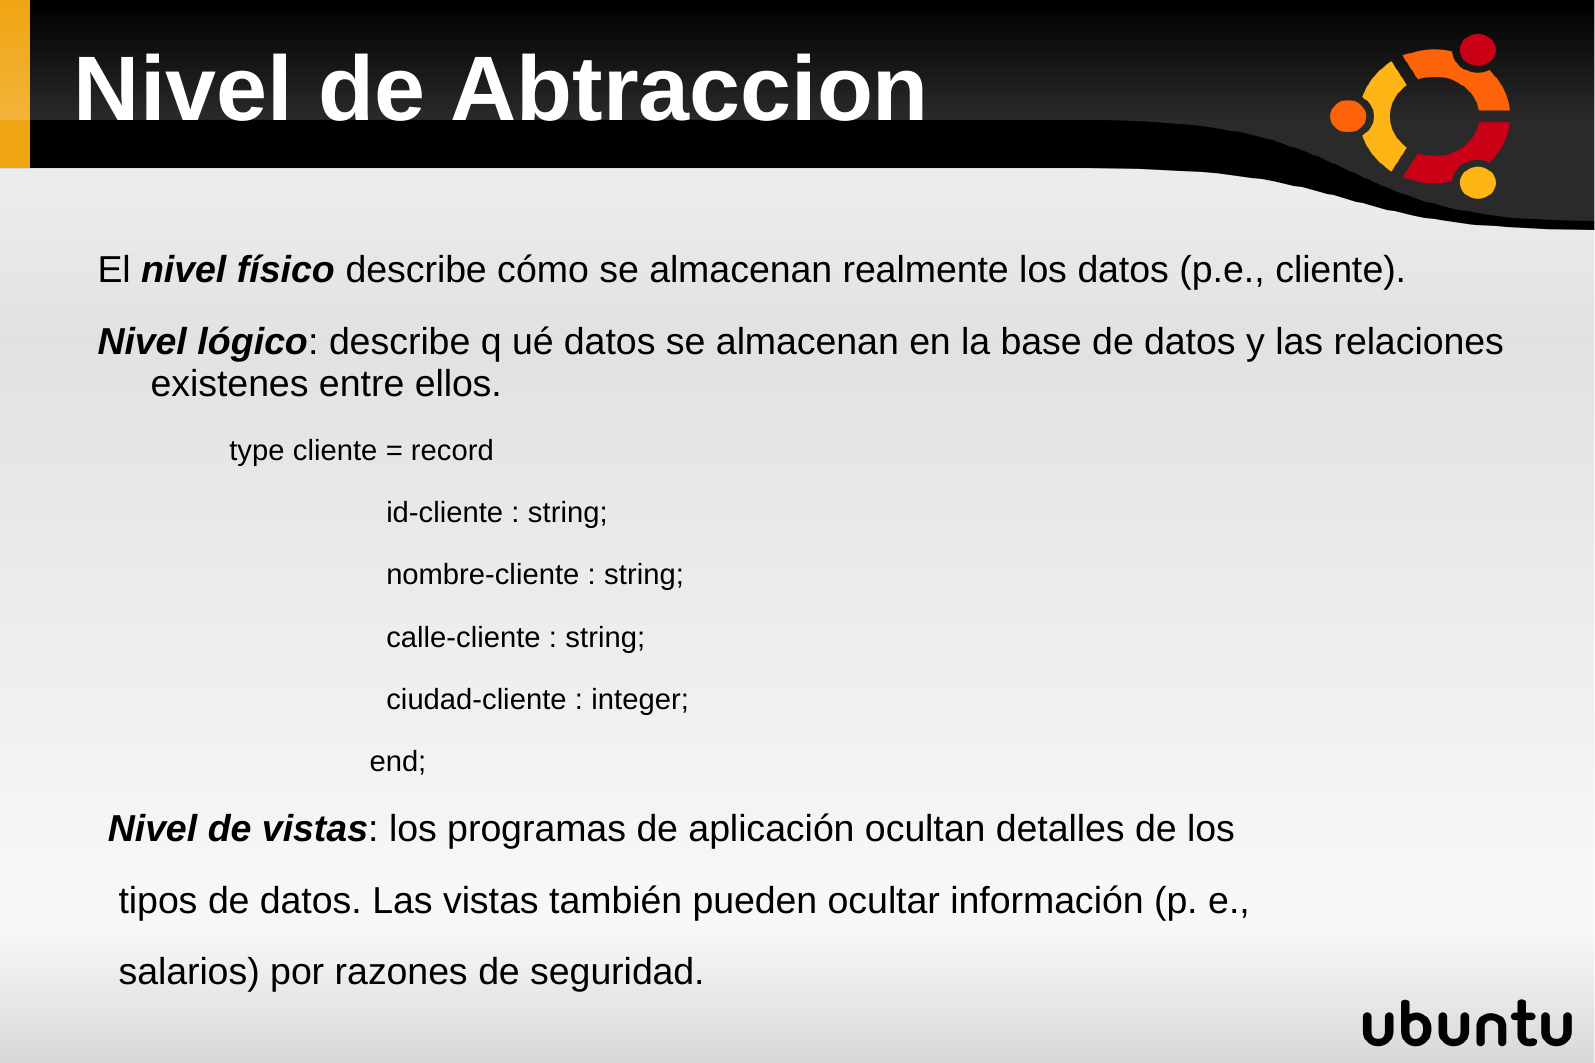

# Nivel de Abtraccion
El nivel físico describe cómo se almacenan realmente los datos (p.e., cliente).
Nivel lógico: describe q ué datos se almacenan en la base de datos y las relaciones existenes entre ellos.
 type cliente = record
 id-cliente : string;
 nombre-cliente : string;
 calle-cliente : string;
 ciudad-cliente : integer;
 end;
 Nivel de vistas: los programas de aplicación ocultan detalles de los
 tipos de datos. Las vistas también pueden ocultar información (p. e.,
 salarios) por razones de seguridad.